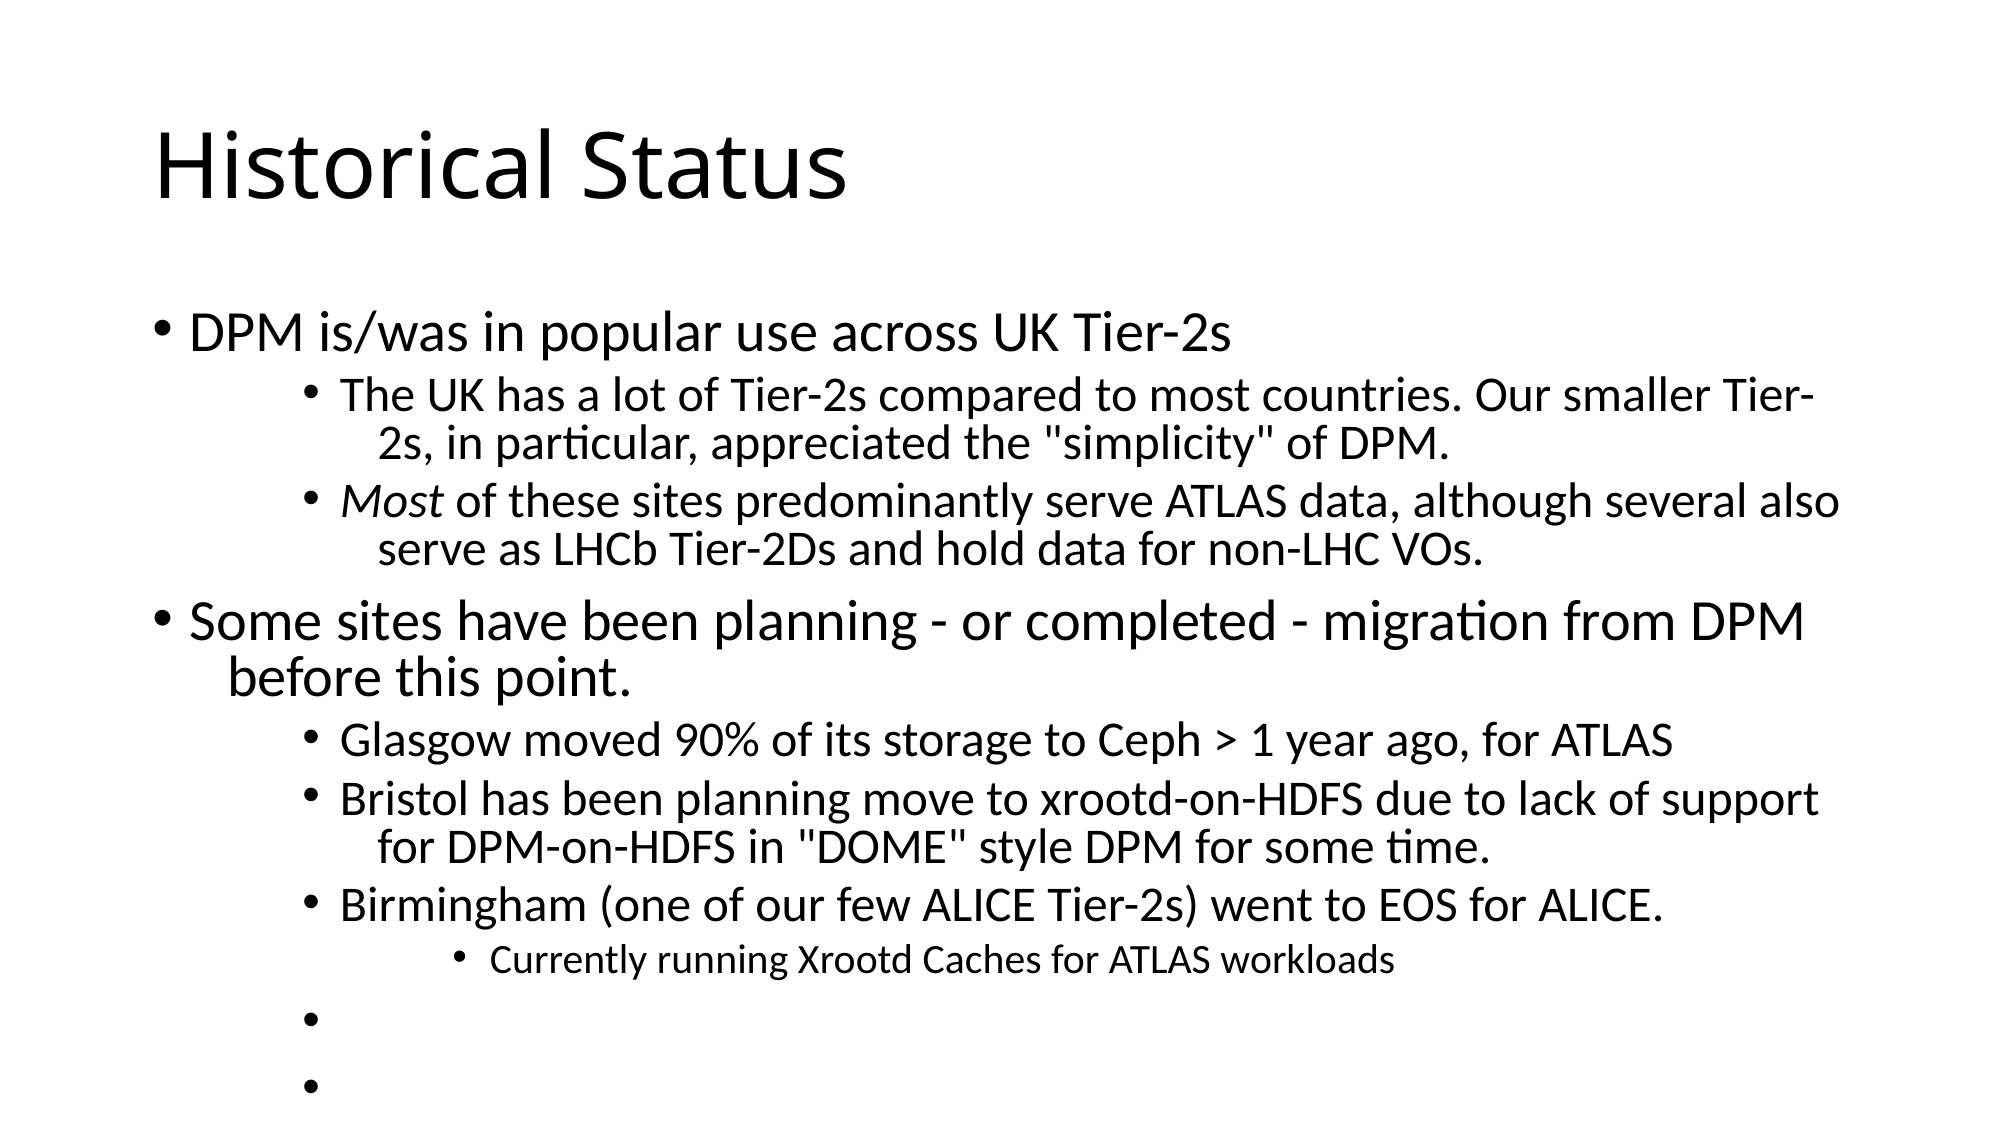

# Historical Status
DPM is/was in popular use across UK Tier-2s
The UK has a lot of Tier-2s compared to most countries. Our smaller Tier-2s, in particular, appreciated the "simplicity" of DPM.
Most of these sites predominantly serve ATLAS data, although several also serve as LHCb Tier-2Ds and hold data for non-LHC VOs.
Some sites have been planning - or completed - migration from DPM before this point.
Glasgow moved 90% of its storage to Ceph > 1 year ago, for ATLAS
Bristol has been planning move to xrootd-on-HDFS due to lack of support for DPM-on-HDFS in "DOME" style DPM for some time.
Birmingham (one of our few ALICE Tier-2s) went to EOS for ALICE.
Currently running Xrootd Caches for ATLAS workloads